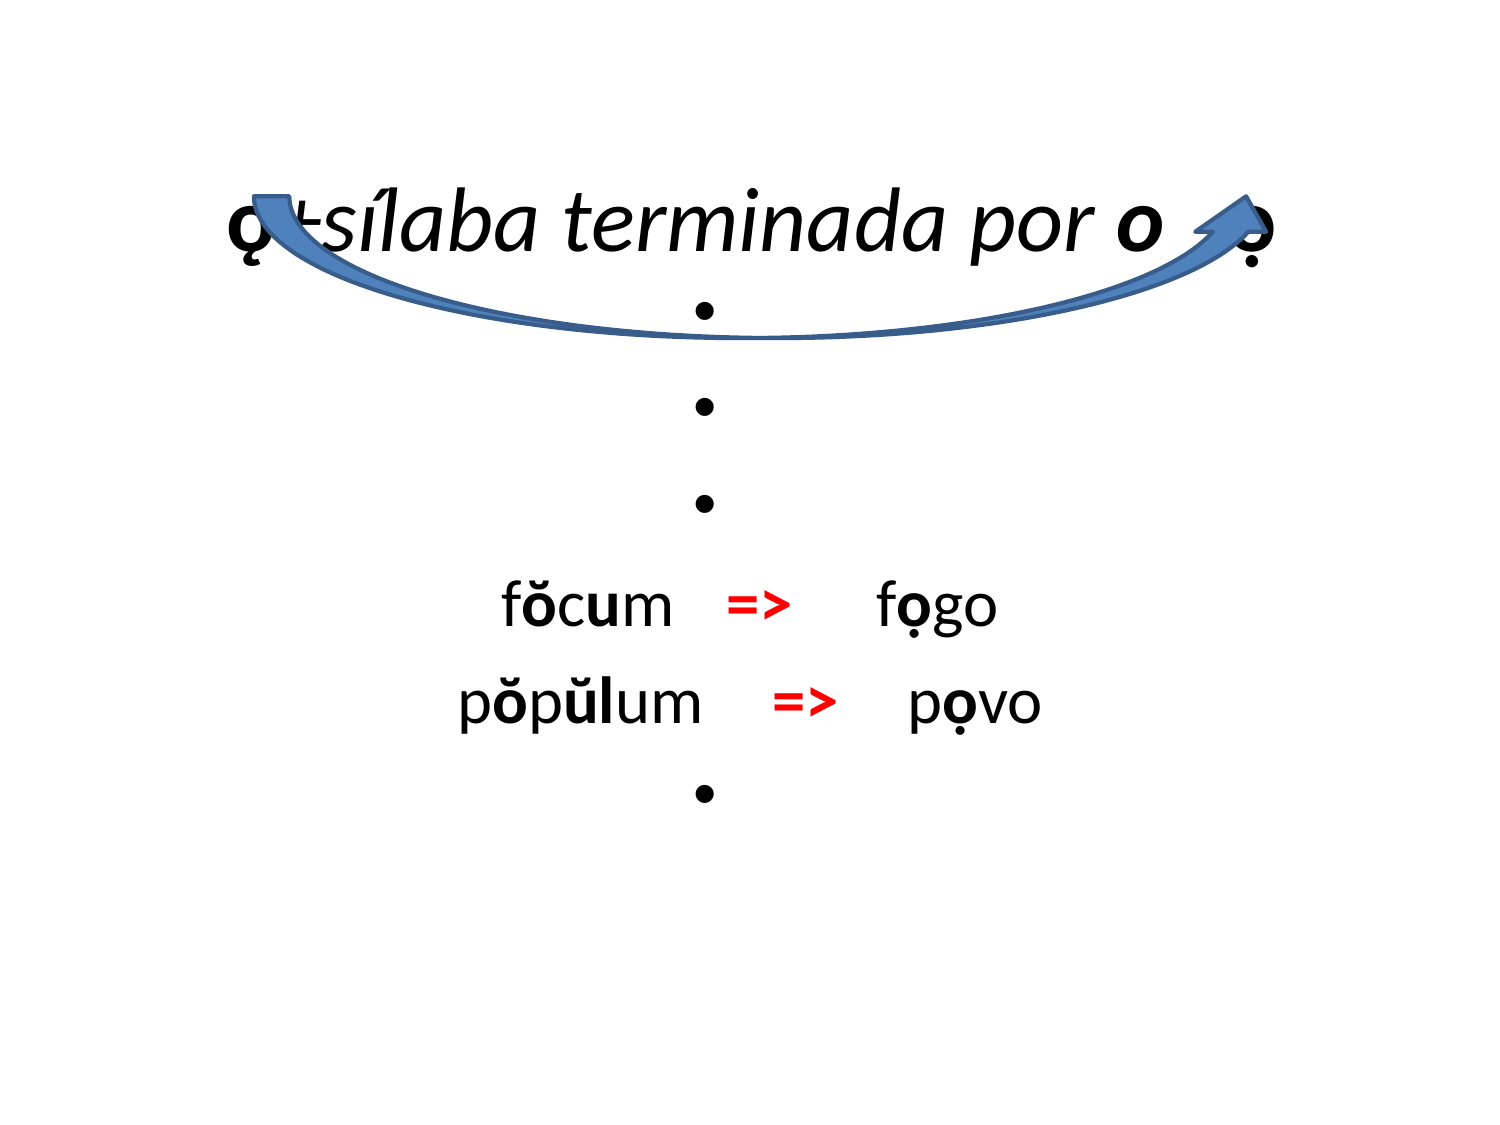

# ǫ+sílaba terminada por o ọ
fŏcum	=> 	fọgo
pŏpŭlum	 => 	pọvo